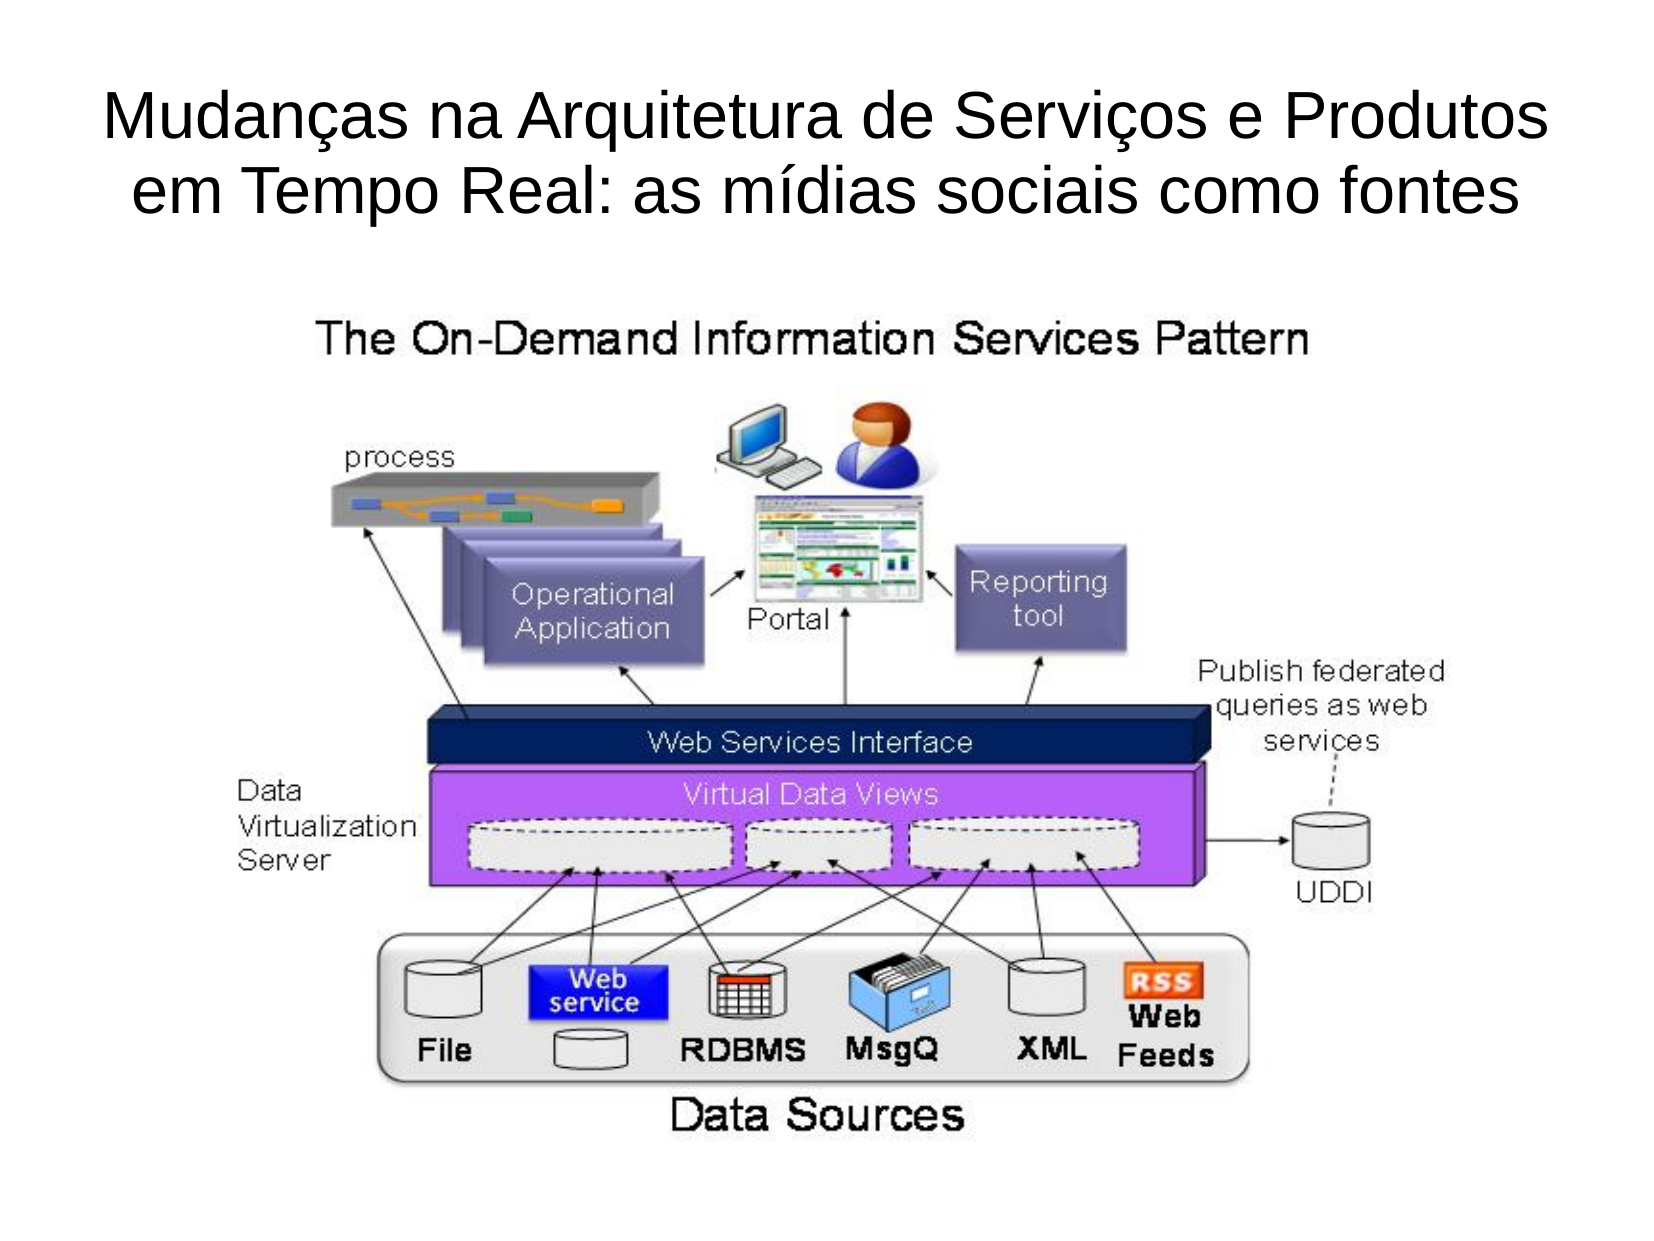

# Mudanças na Arquitetura de Serviços e Produtos em Tempo Real: as mídias sociais como fontes